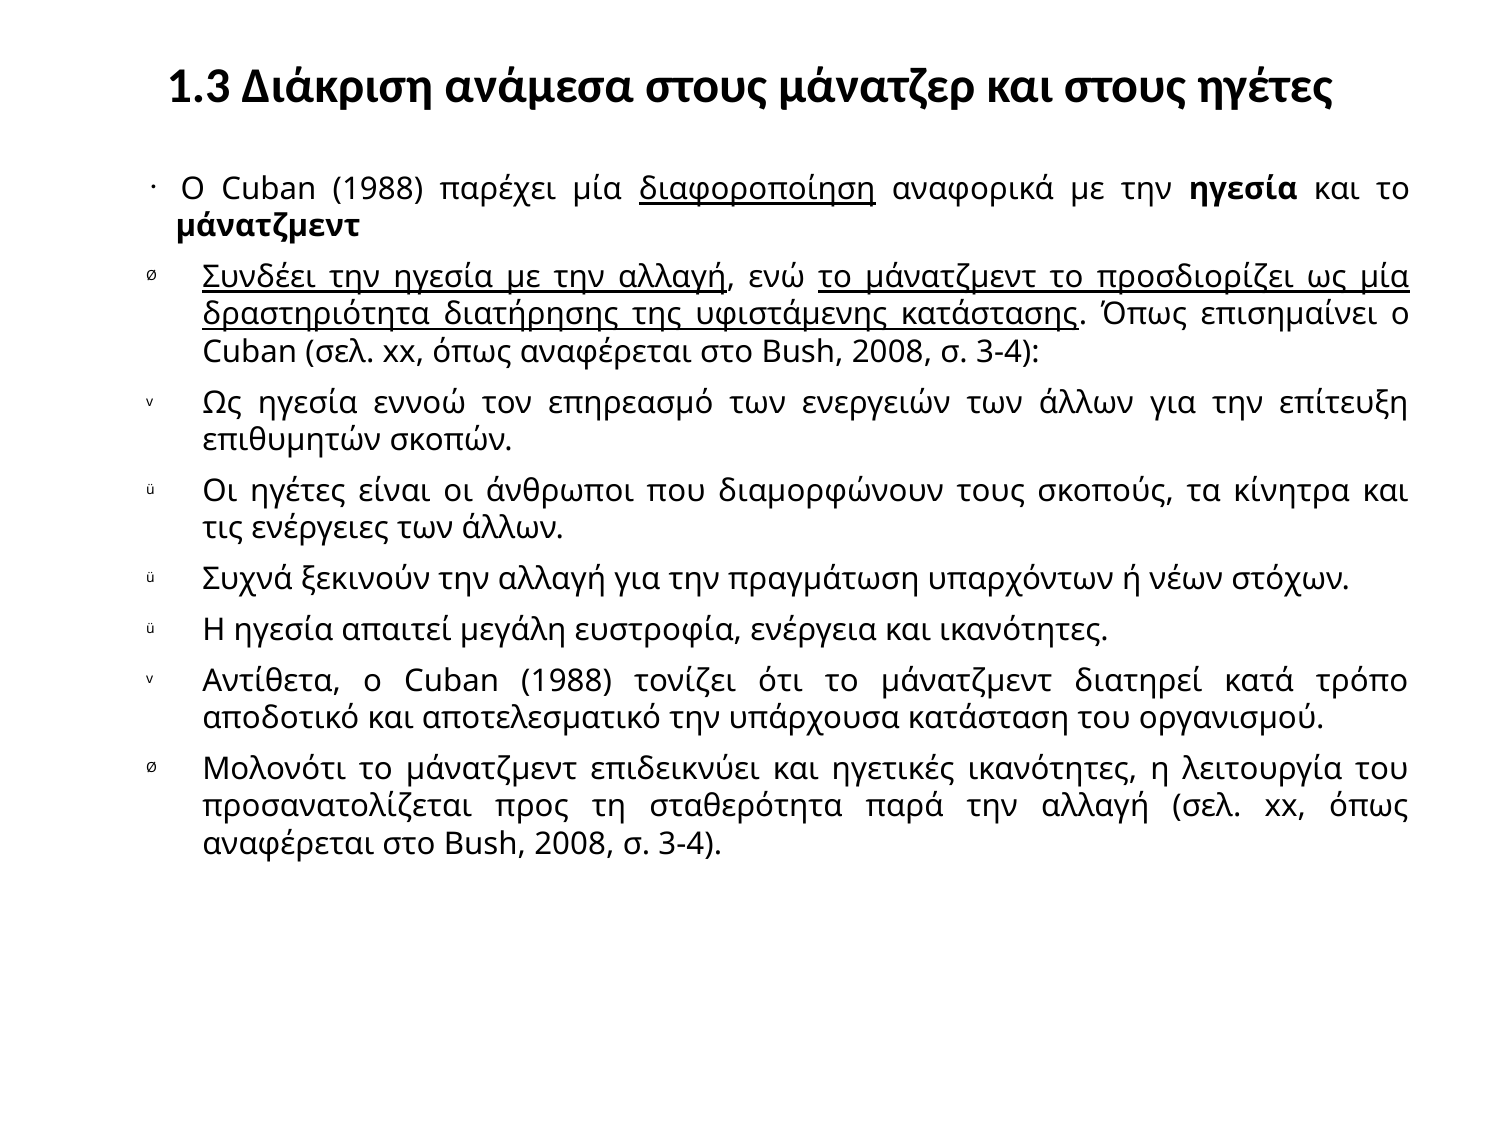

# 1.3 Διάκριση ανάμεσα στους μάνατζερ και στους ηγέτες
Ο Cuban (1988) παρέχει μία διαφοροποίηση αναφορικά με την ηγεσία και το μάνατζμεντ
Συνδέει την ηγεσία με την αλλαγή, ενώ το μάνατζμεντ το προσδιορίζει ως μία δραστηριότητα διατήρησης της υφιστάμενης κατάστασης. Όπως επισημαίνει ο Cuban (σελ. xx, όπως αναφέρεται στο Bush, 2008, σ. 3-4):
Ως ηγεσία εννοώ τον επηρεασμό των ενεργειών των άλλων για την επίτευξη επιθυμητών σκοπών.
Οι ηγέτες είναι οι άνθρωποι που διαμορφώνουν τους σκοπούς, τα κίνητρα και τις ενέργειες των άλλων.
Συχνά ξεκινούν την αλλαγή για την πραγμάτωση υπαρχόντων ή νέων στόχων.
Η ηγεσία απαιτεί μεγάλη ευστροφία, ενέργεια και ικανότητες.
Αντίθετα, ο Cuban (1988) τονίζει ότι το μάνατζμεντ διατηρεί κατά τρόπο αποδοτικό και αποτελεσματικό την υπάρχουσα κατάσταση του οργανισμού.
Μολονότι το μάνατζμεντ επιδεικνύει και ηγετικές ικανότητες, η λειτουργία του προσανατολίζεται προς τη σταθερότητα παρά την αλλαγή (σελ. xx, όπως αναφέρεται στο Bush, 2008, σ. 3-4).